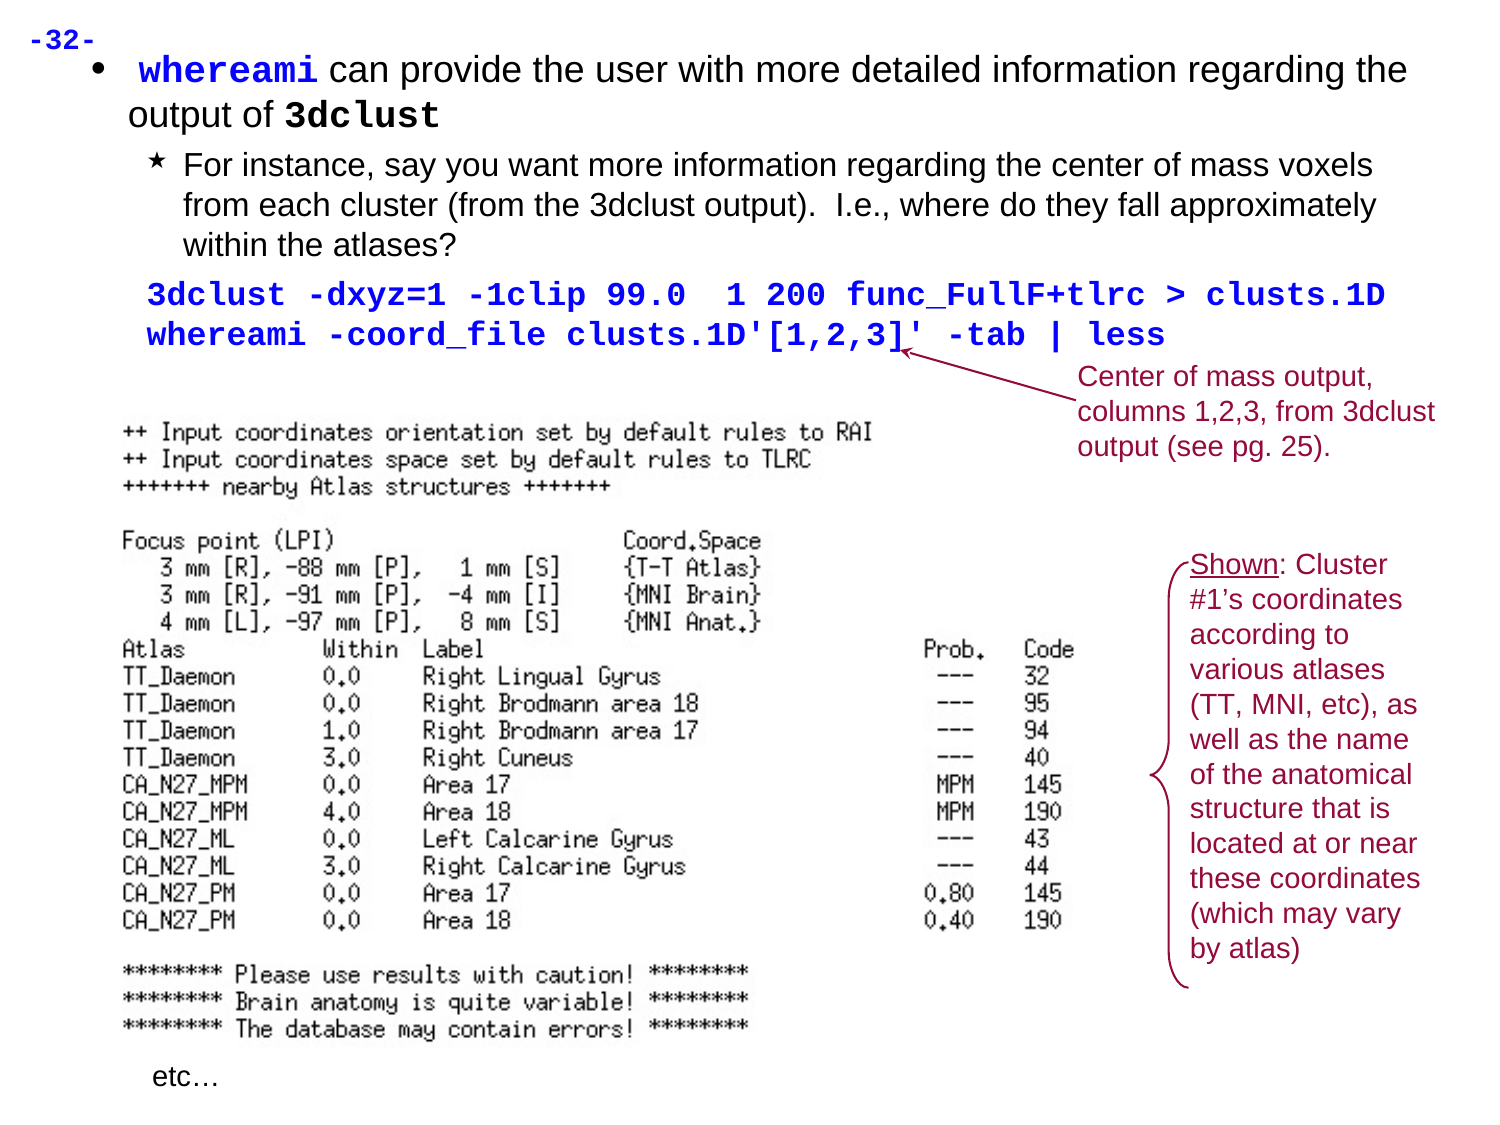

whereami can provide the user with more detailed information regarding the output of 3dclust
For instance, say you want more information regarding the center of mass voxels from each cluster (from the 3dclust output). I.e., where do they fall approximately within the atlases?
3dclust -dxyz=1 -1clip 99.0 1 200 func_FullF+tlrc > clusts.1D
whereami -coord_file clusts.1D'[1,2,3]' -tab | less
Center of mass output, columns 1,2,3, from 3dclust output (see pg. 25).
Shown: Cluster #1’s coordinates according to various atlases (TT, MNI, etc), as well as the name of the anatomical structure that is located at or near these coordinates (which may vary by atlas)
etc…